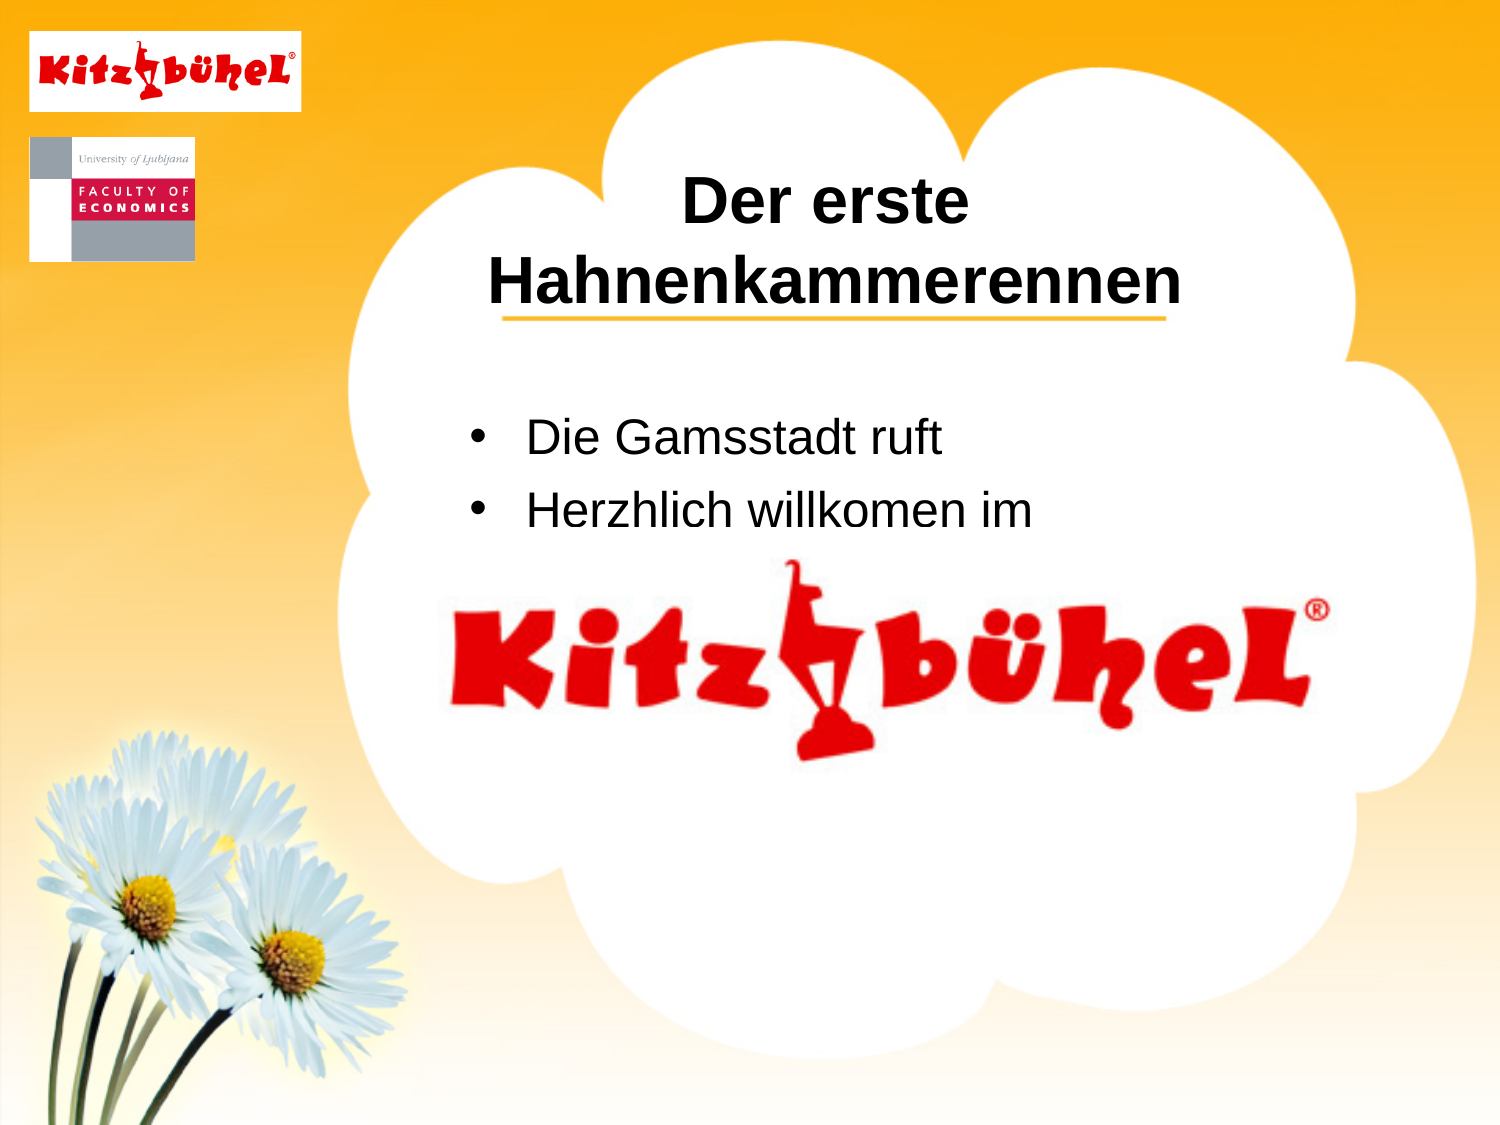

# Der erste Hahnenkammerennen
Die Gamsstadt ruft
Herzhlich willkomen im